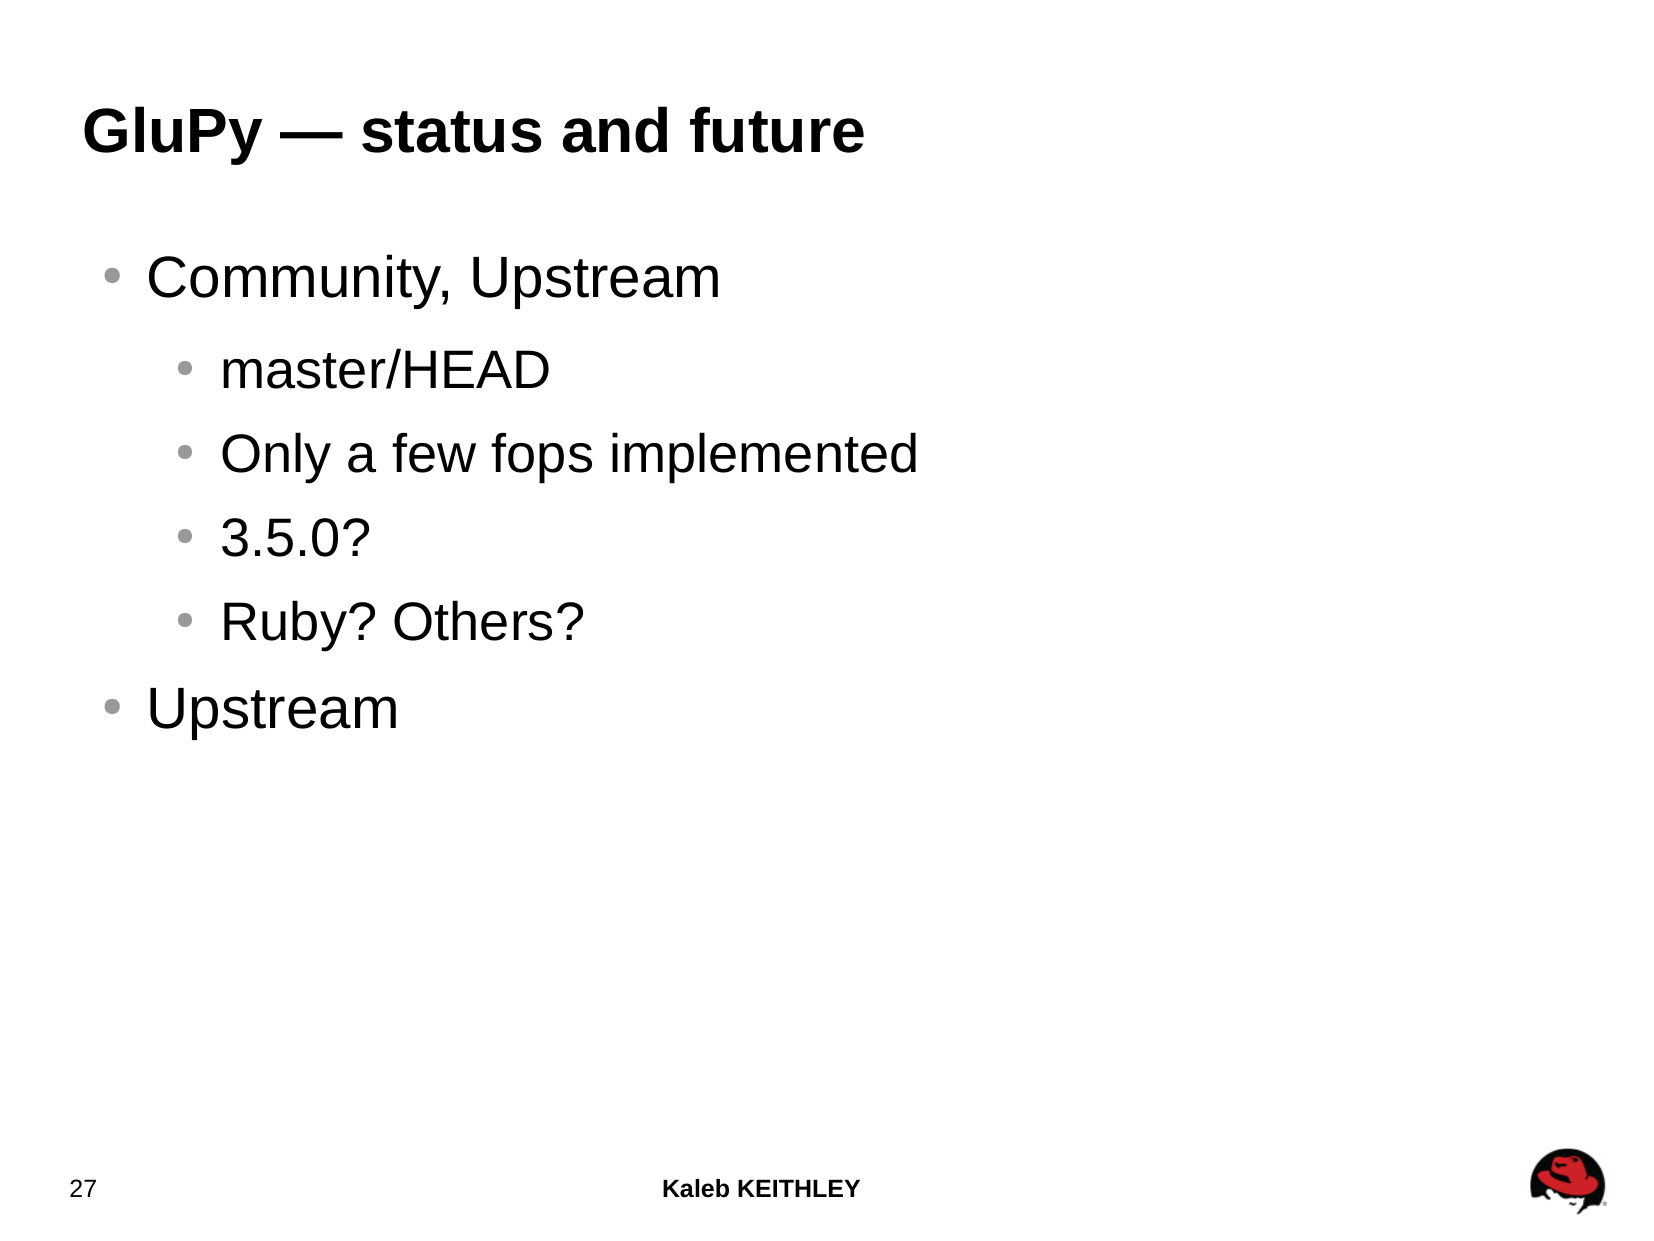

# GluPy — status and future
Community, Upstream
master/HEAD
Only a few fops implemented
3.5.0?
Ruby? Others?
Upstream